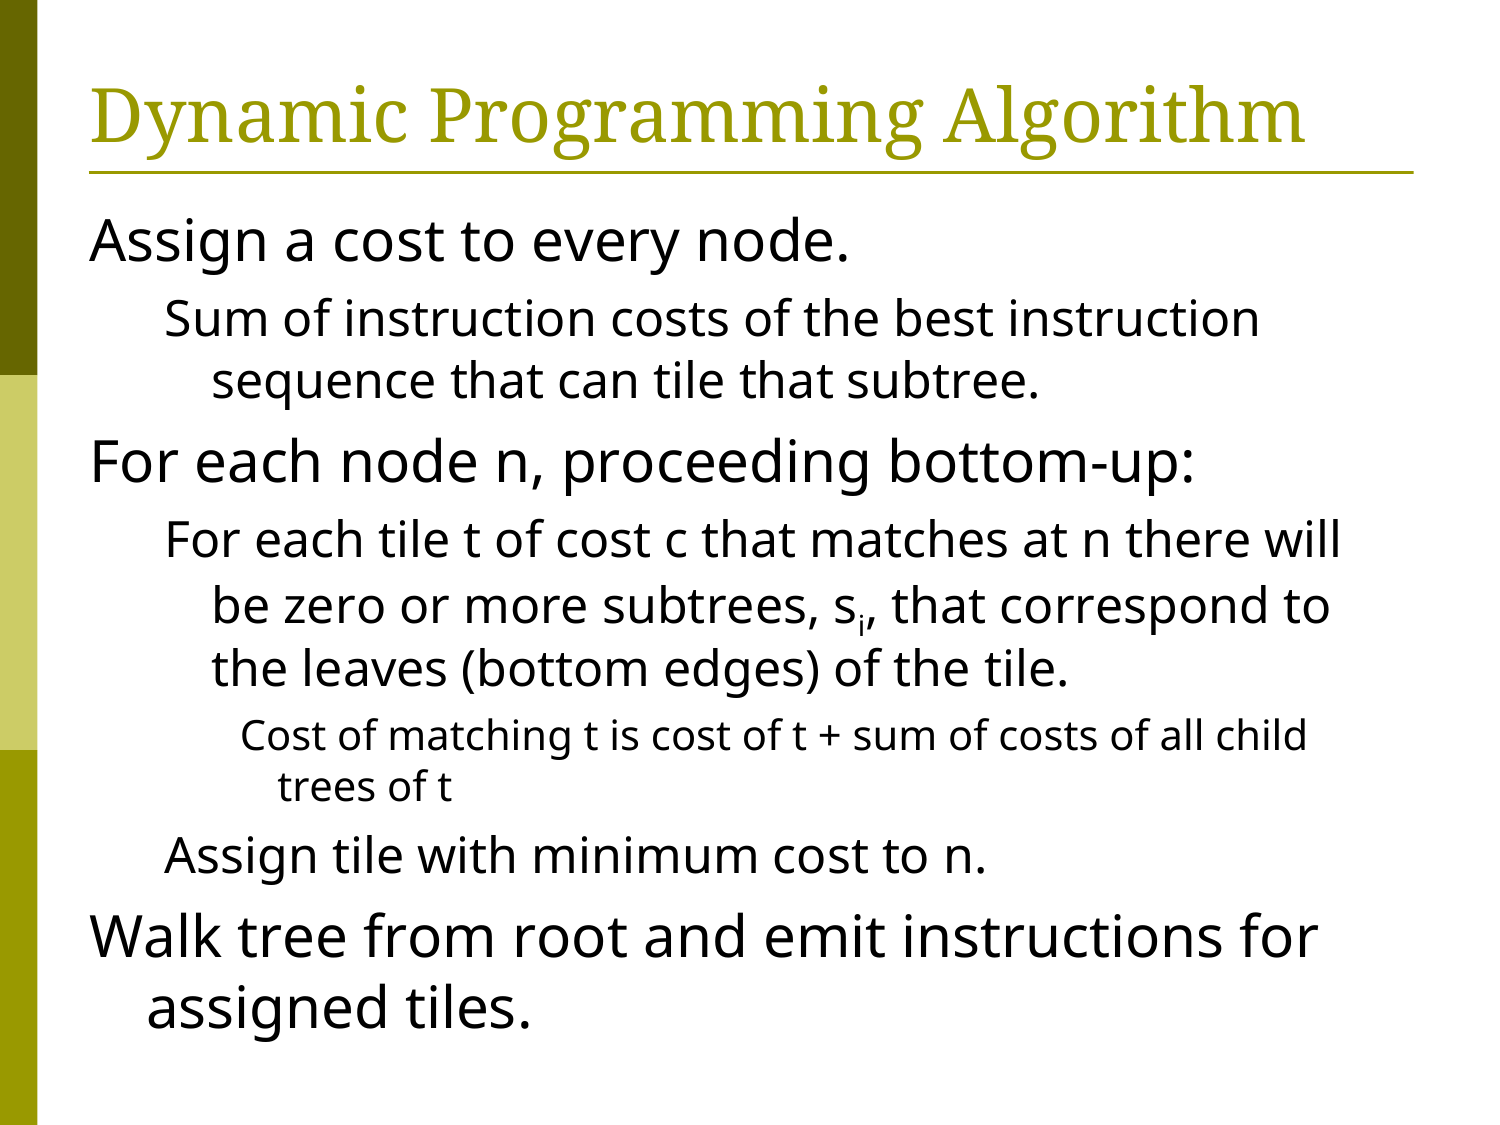

# Dynamic Programming Algorithm
Assign a cost to every node.
Sum of instruction costs of the best instruction sequence that can tile that subtree.
For each node n, proceeding bottom-up:
For each tile t of cost c that matches at n there will be zero or more subtrees, si, that correspond to the leaves (bottom edges) of the tile.
Cost of matching t is cost of t + sum of costs of all child trees of t
Assign tile with minimum cost to n.
Walk tree from root and emit instructions for assigned tiles.